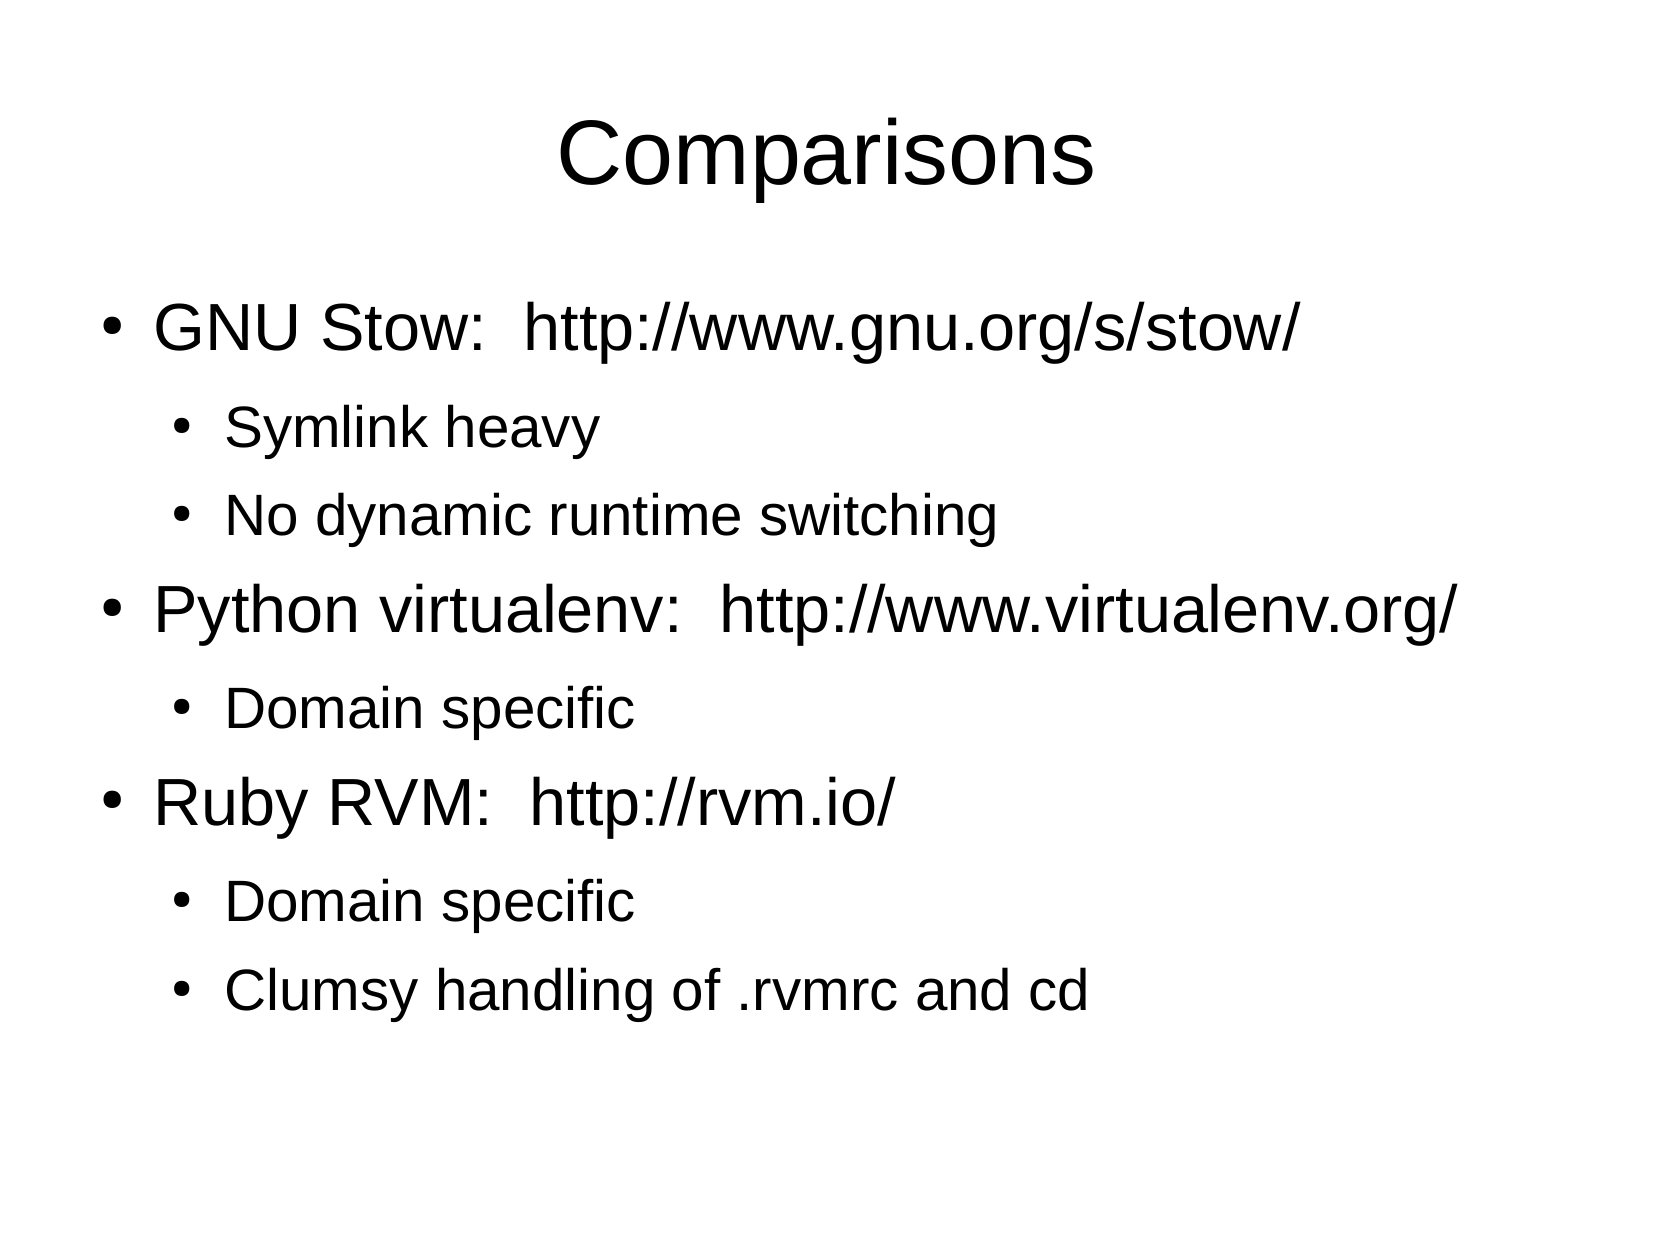

# Comparisons
GNU Stow: http://www.gnu.org/s/stow/
Symlink heavy
No dynamic runtime switching
Python virtualenv: http://www.virtualenv.org/
Domain specific
Ruby RVM: http://rvm.io/
Domain specific
Clumsy handling of .rvmrc and cd